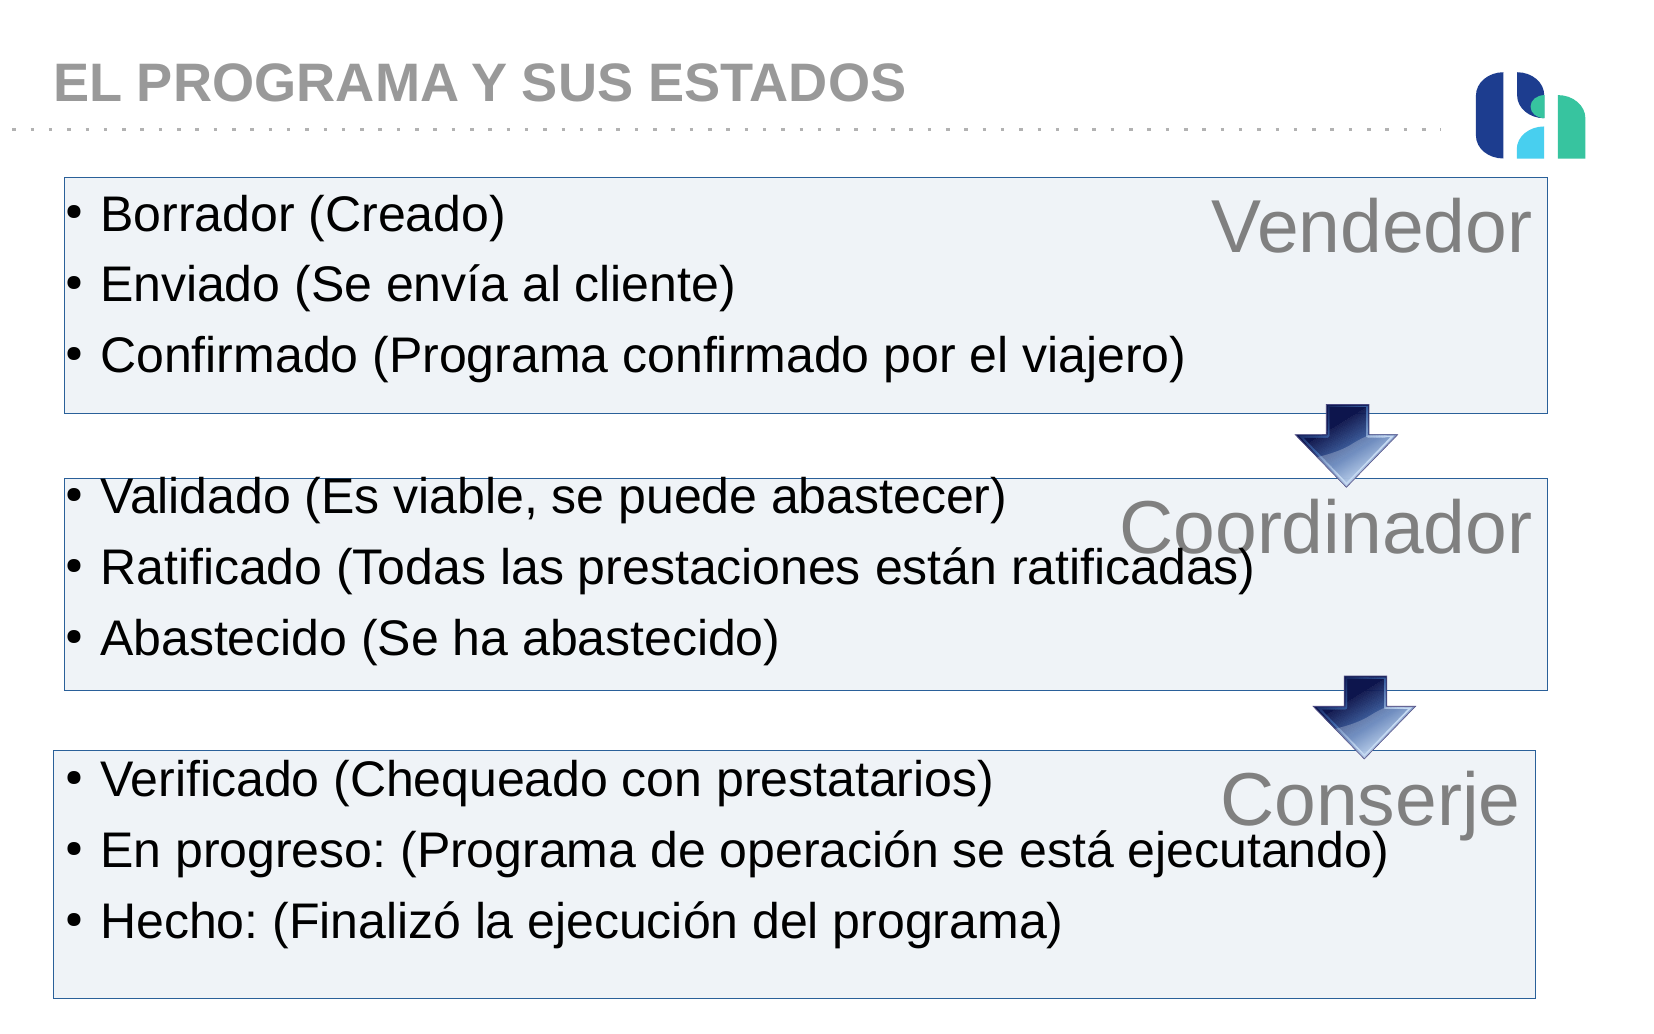

EL PROGRAMA Y SUS ESTADOS
Vendedor
Borrador (Creado)
Enviado (Se envía al cliente)
Confirmado (Programa confirmado por el viajero)
Validado (Es viable, se puede abastecer)
Ratificado (Todas las prestaciones están ratificadas)
Abastecido (Se ha abastecido)
Verificado (Chequeado con prestatarios)
En progreso: (Programa de operación se está ejecutando)
Hecho: (Finalizó la ejecución del programa)
Coordinador
Conserje